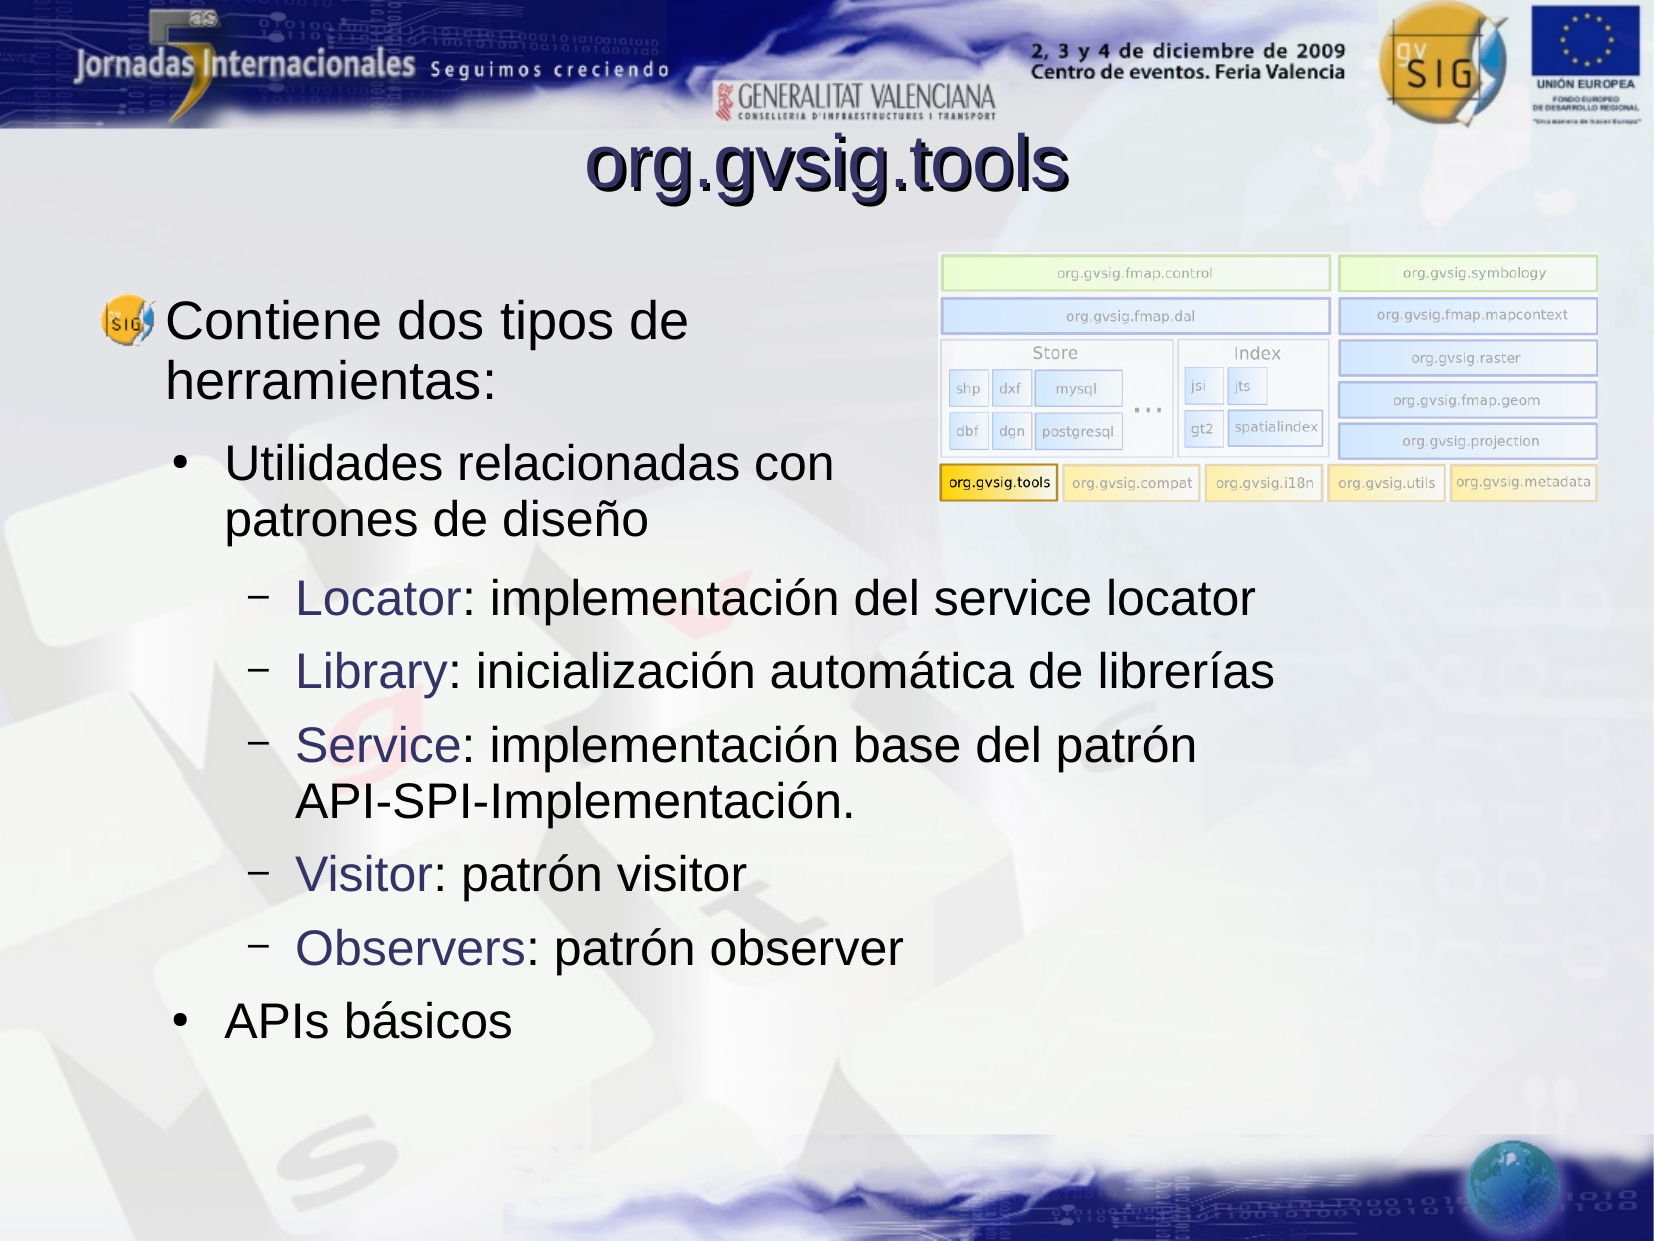

# org.gvsig.tools
Contiene dos tipos de
herramientas:
Utilidades relacionadas con
patrones de diseño
Locator: implementación del service locator
Library: inicialización automática de librerías
Service: implementación base del patrón API-SPI-Implementación.
Visitor: patrón visitor
Observers: patrón observer
APIs básicos